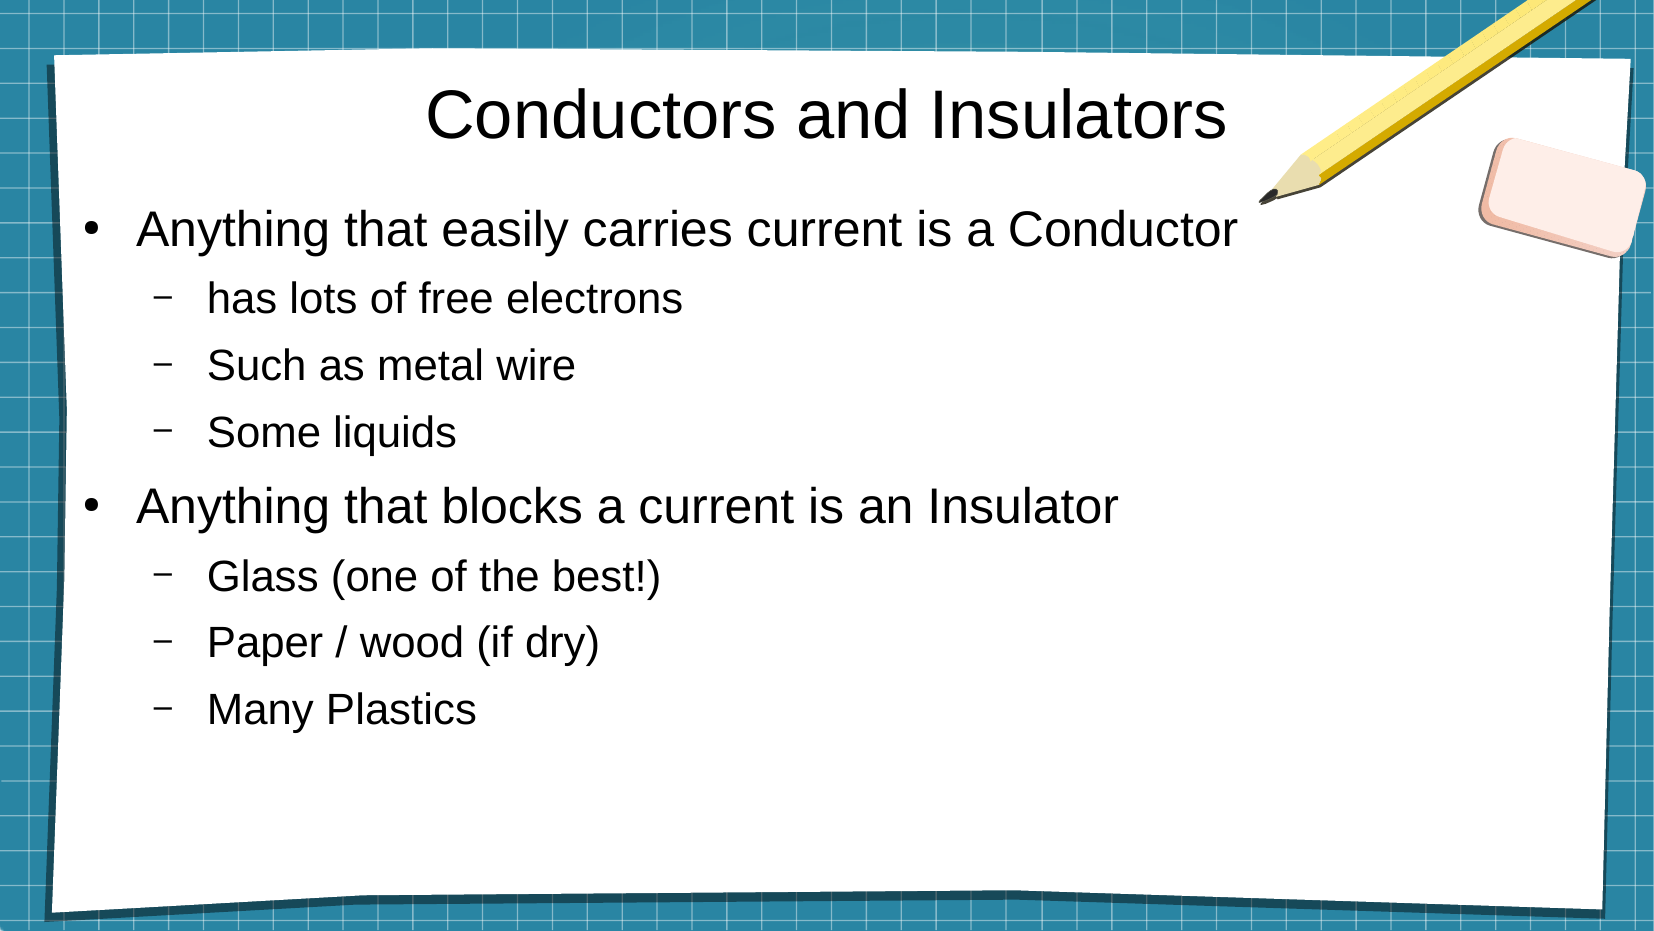

# Conductors and Insulators
Anything that easily carries current is a Conductor
has lots of free electrons
Such as metal wire
Some liquids
Anything that blocks a current is an Insulator
Glass (one of the best!)
Paper / wood (if dry)
Many Plastics